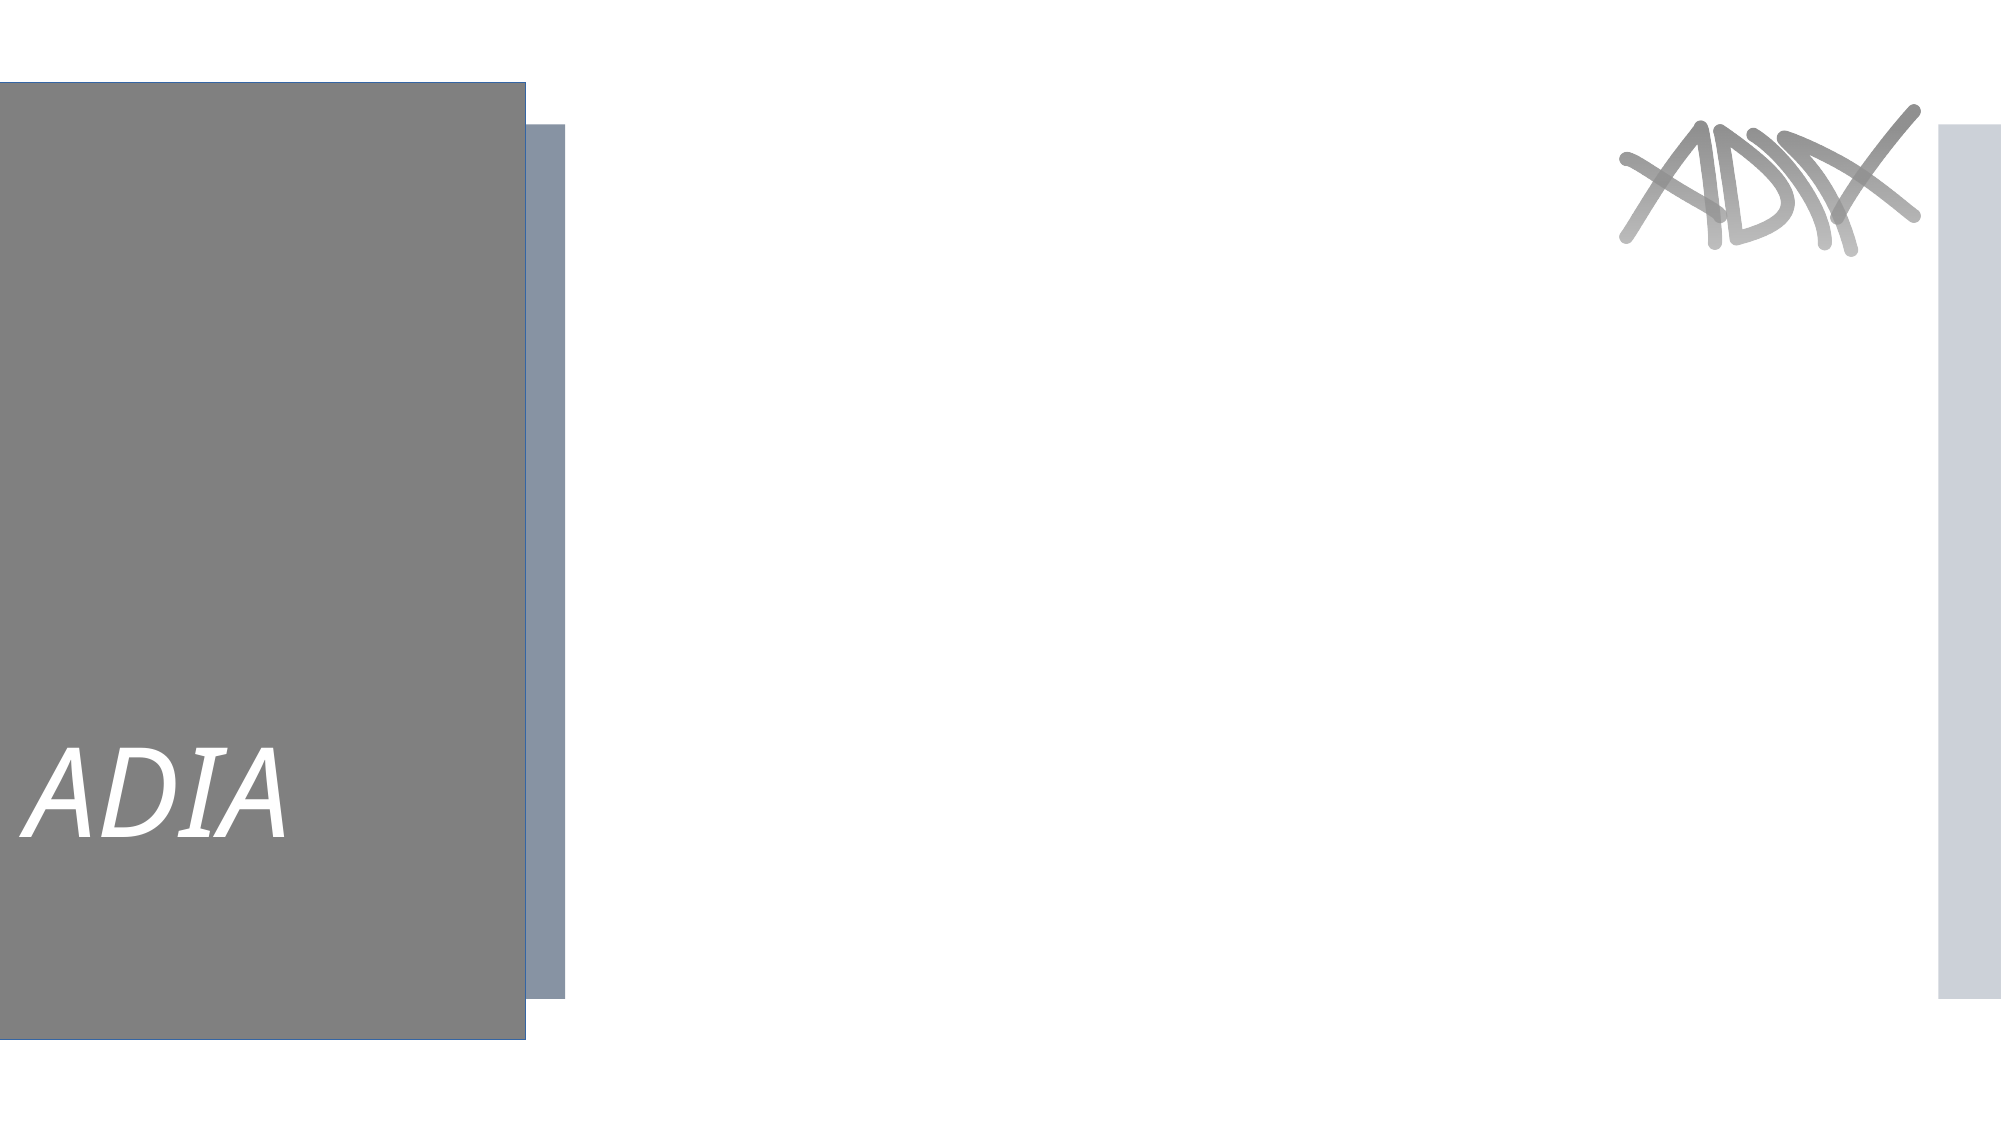

Asbl created in 1985
Mission: disseminate archaeological information ...
3 jobs subsidized by the Brussels Region
Department of Anthropology and Prehistory
Collaboration with SEED
…
ADIA